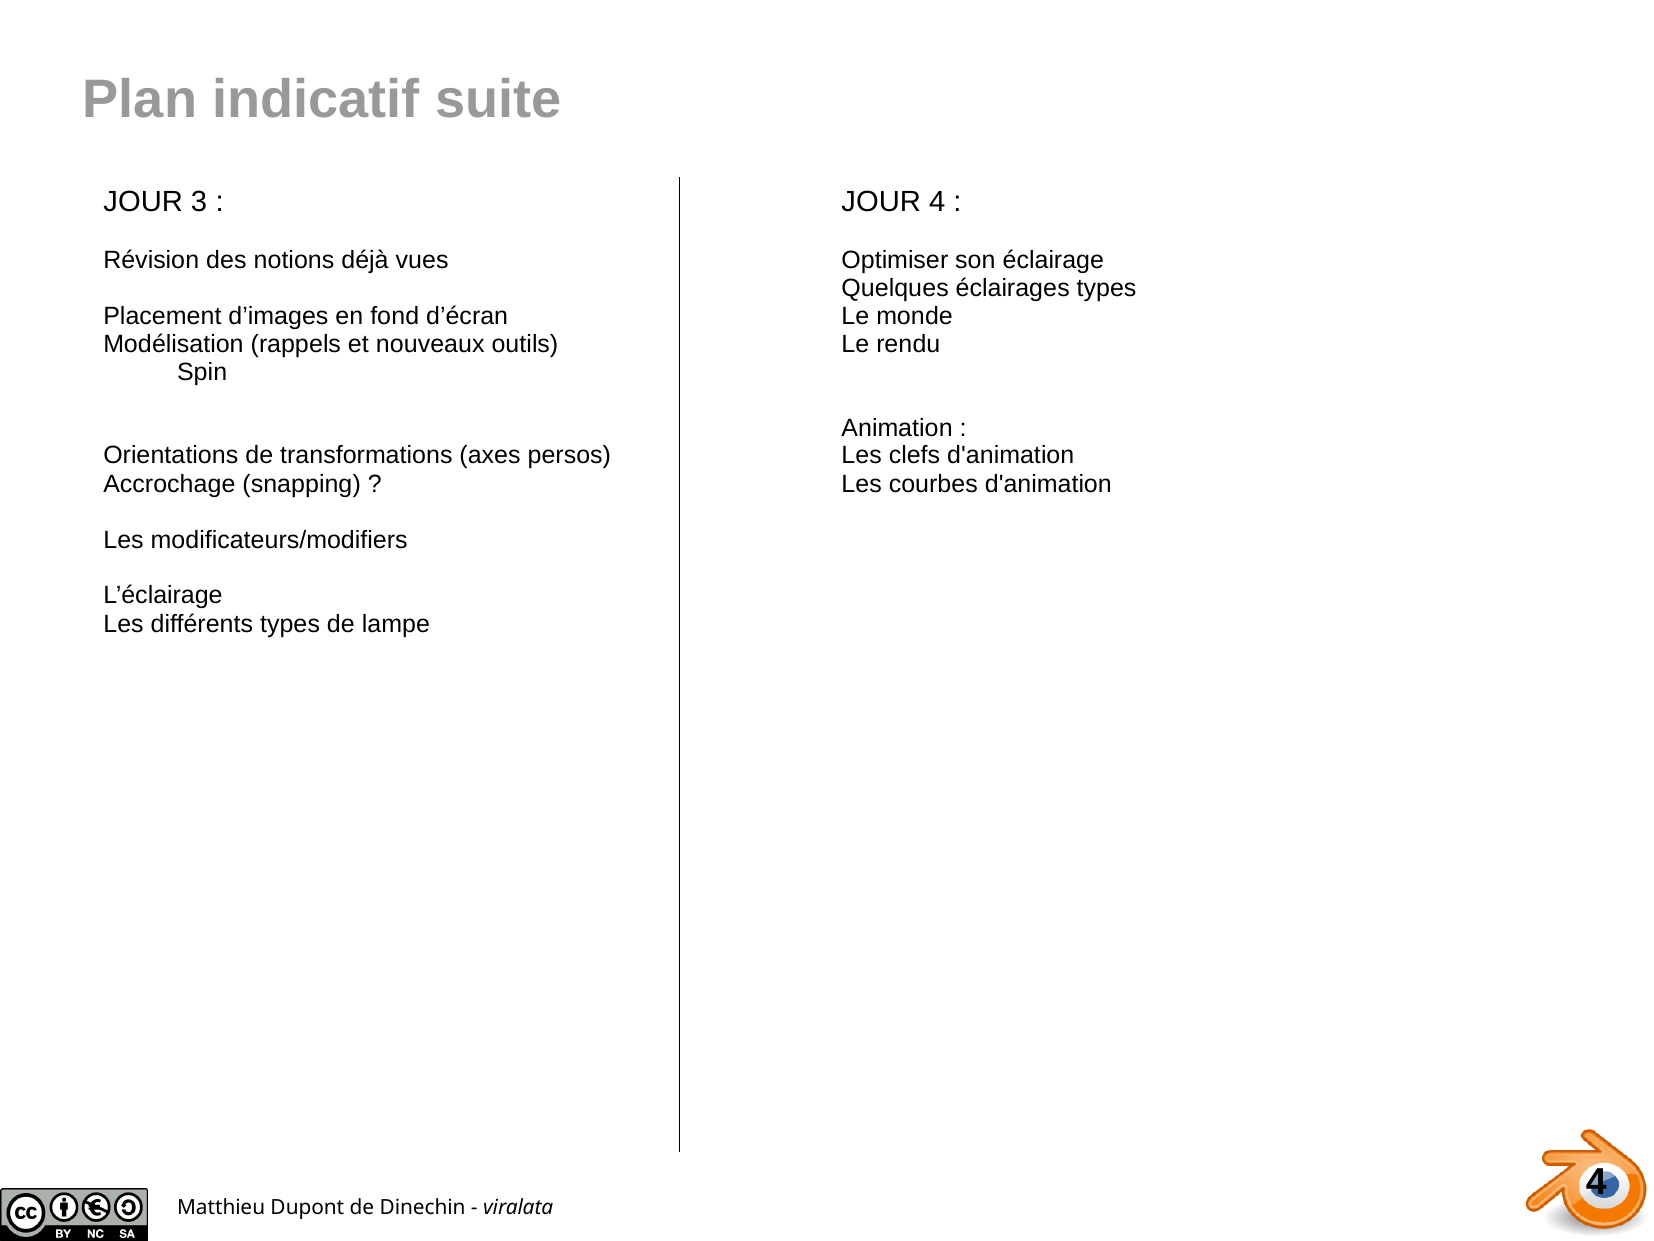

# Plan indicatif suite
JOUR 3 :
Révision des notions déjà vues
Placement d’images en fond d’écran
Modélisation (rappels et nouveaux outils)
	Spin
Orientations de transformations (axes persos)
Accrochage (snapping) ?
Les modificateurs/modifiers
L’éclairage
Les différents types de lampe
JOUR 4 :
Optimiser son éclairage
Quelques éclairages types
Le monde
Le rendu
Animation :
Les clefs d'animation
Les courbes d'animation
4
Cours Blender Mars 2010